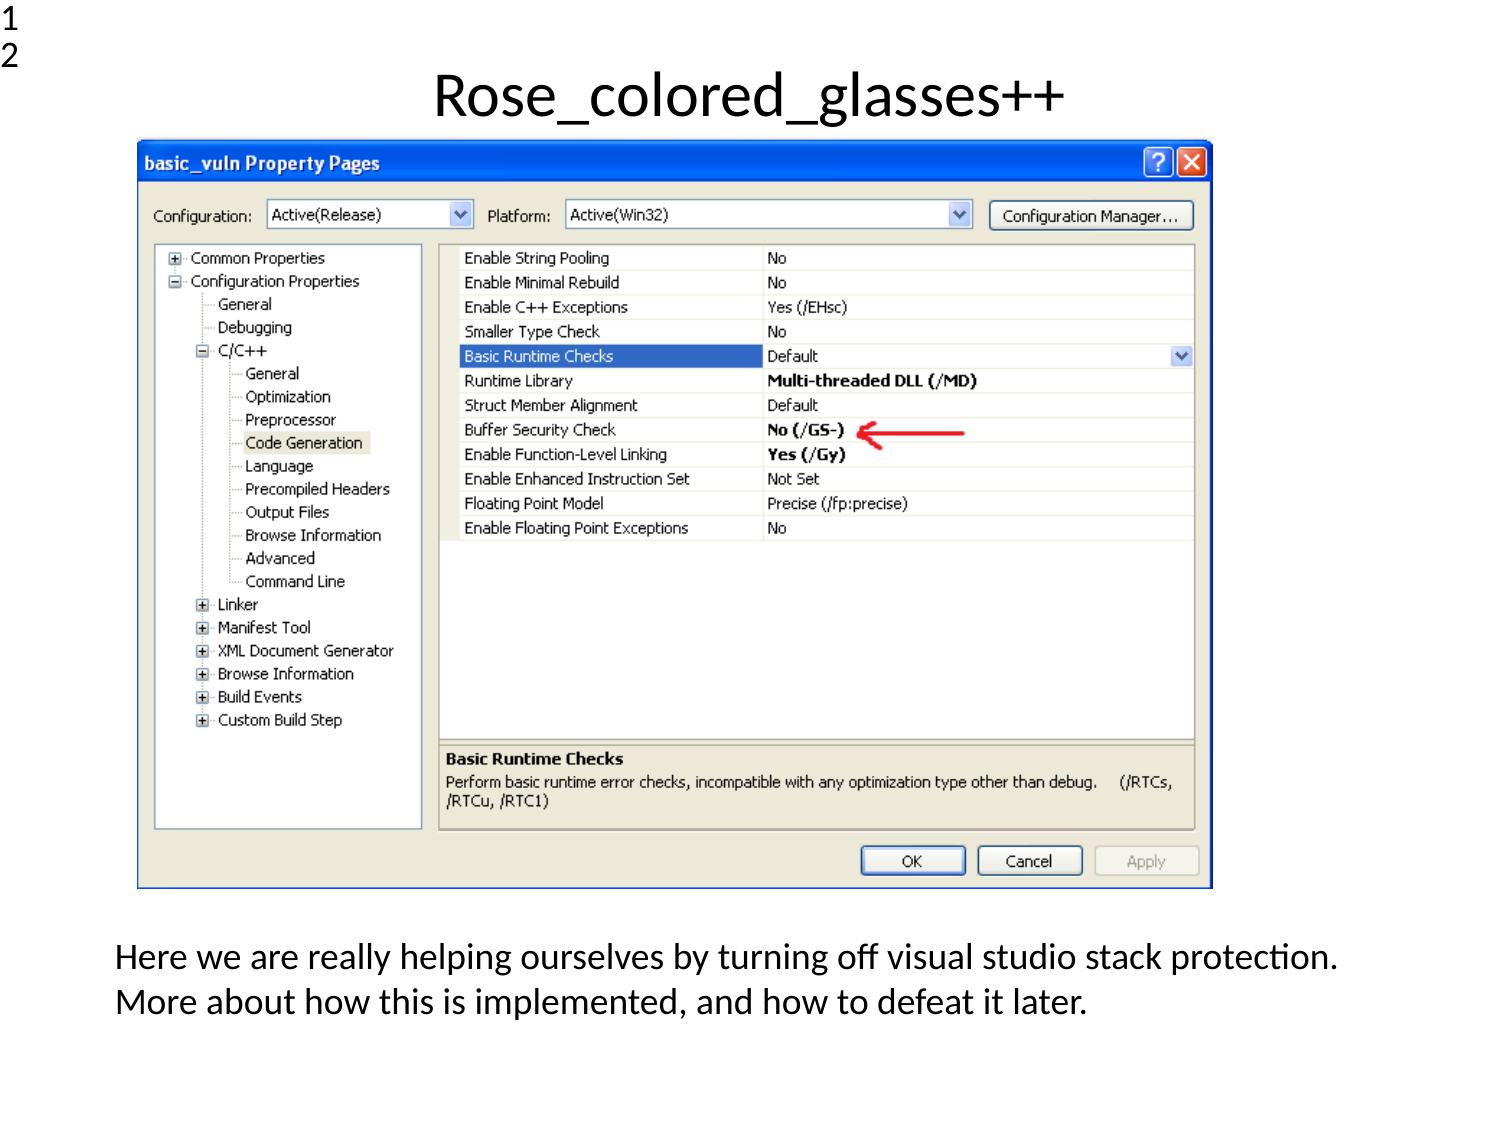

# Rose_colored_glasses++
Here we are really helping ourselves by turning off visual studio stack protection. More about how this is implemented, and how to defeat it later.